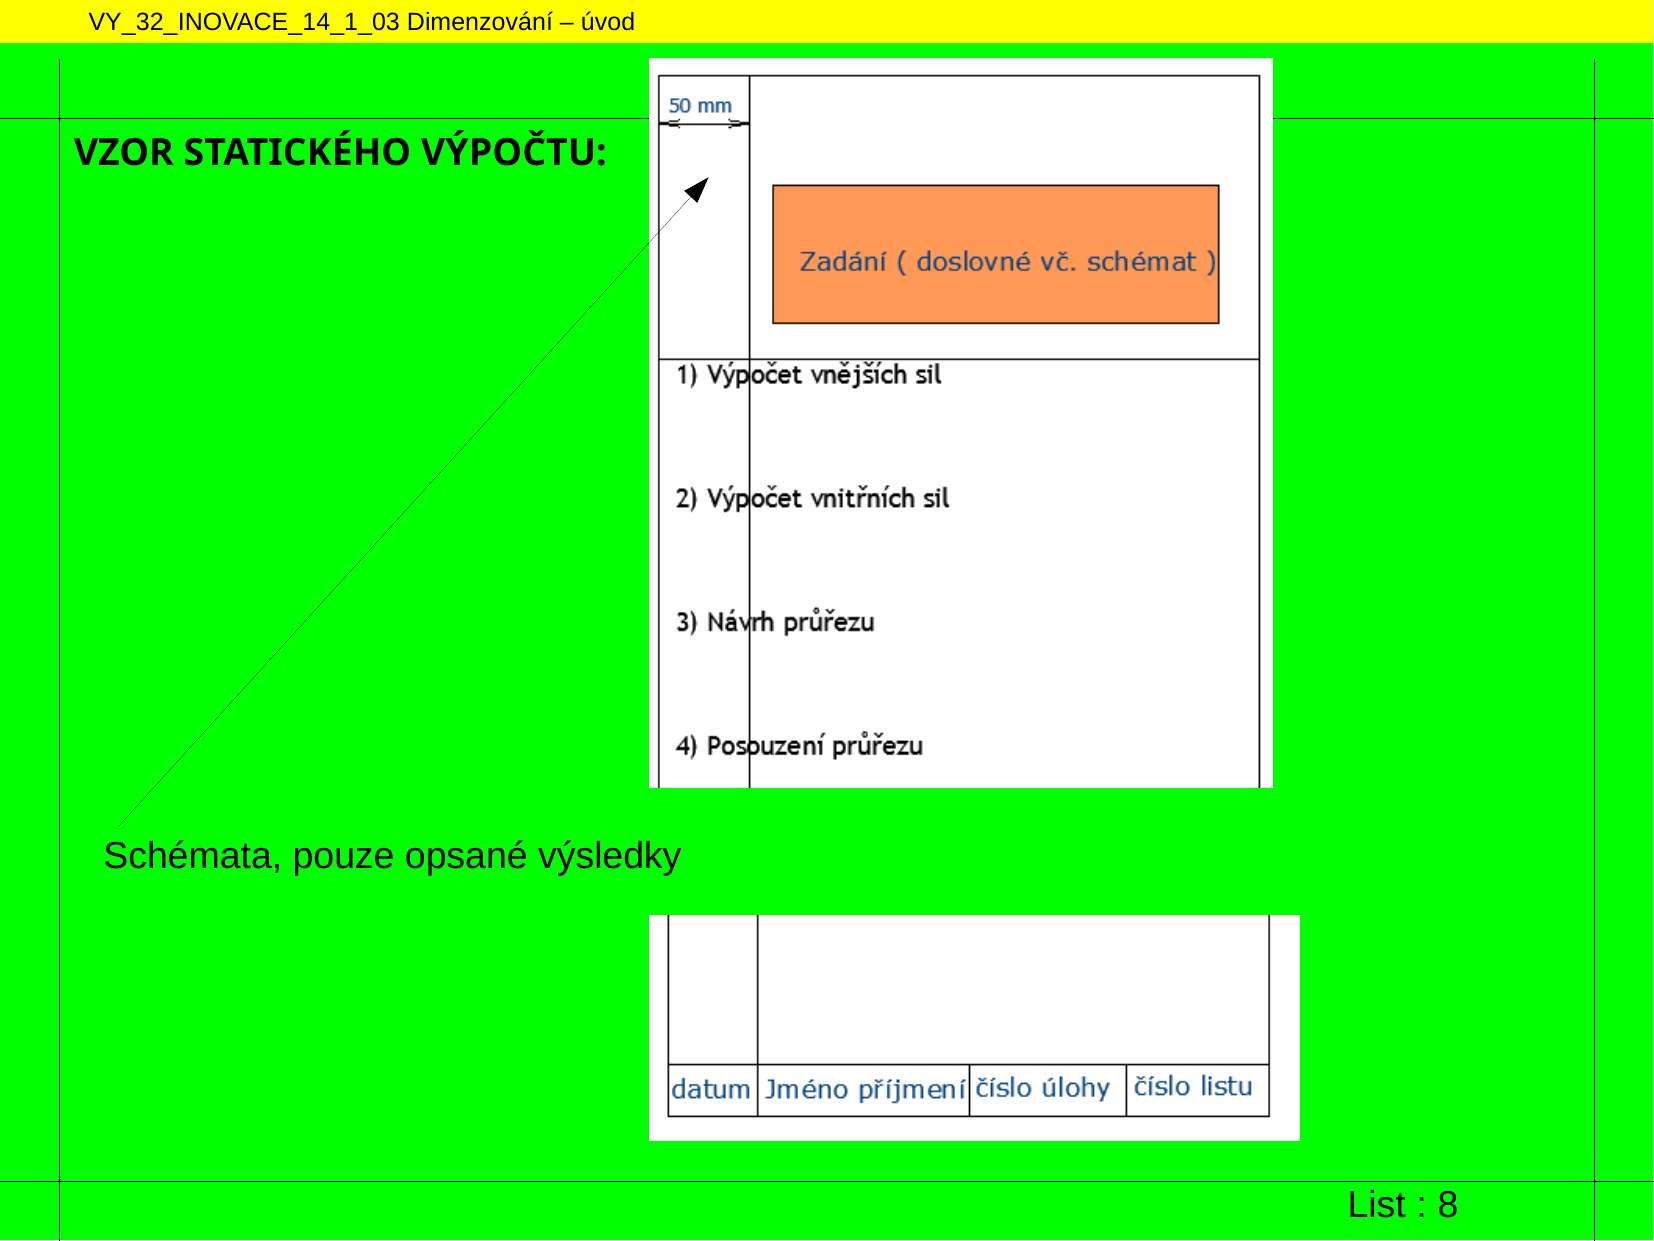

VY_32_INOVACE_14_1_03 Dimenzování – úvod
VZOR STATICKÉHO VÝPOČTU:
Schémata, pouze opsané výsledky
List :